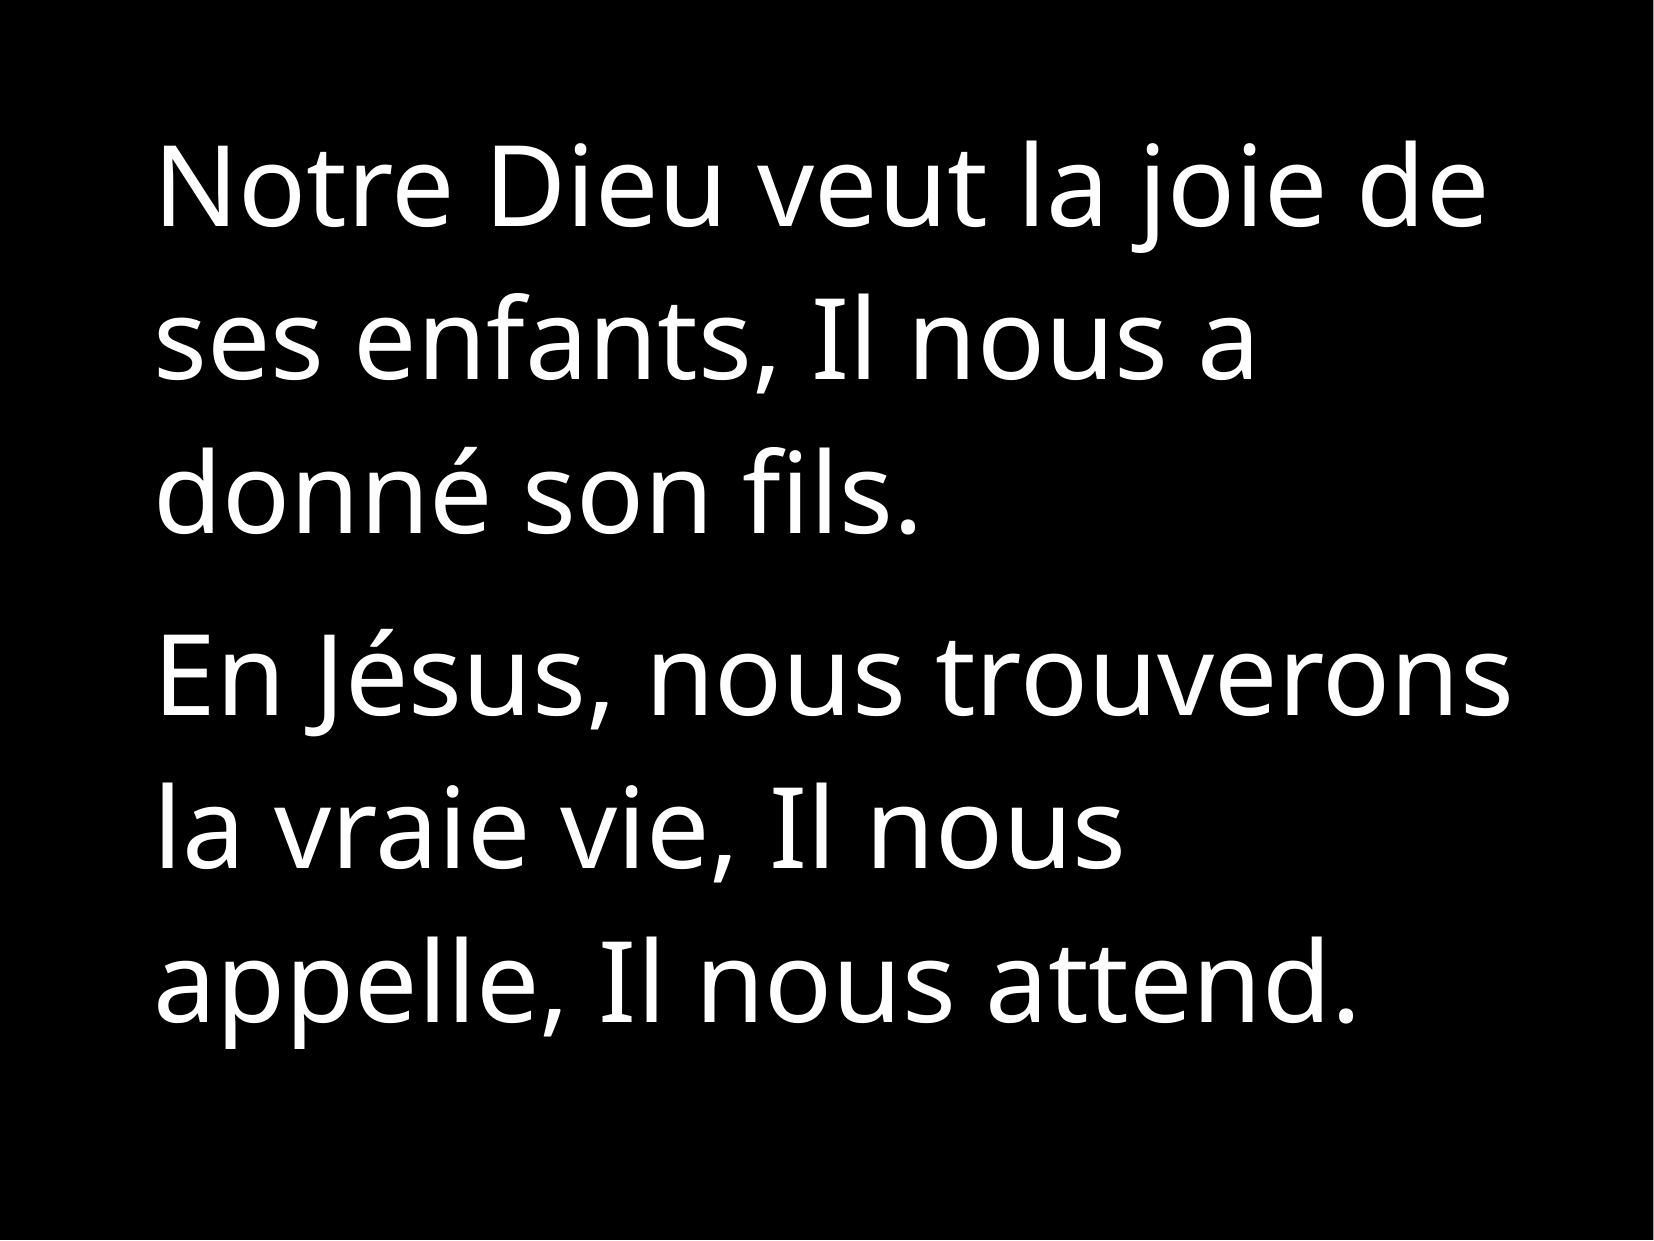

# Notre Dieu veut la joie de ses enfants, Il nous a donné son fils.
En Jésus, nous trouverons la vraie vie, Il nous appelle, Il nous attend.